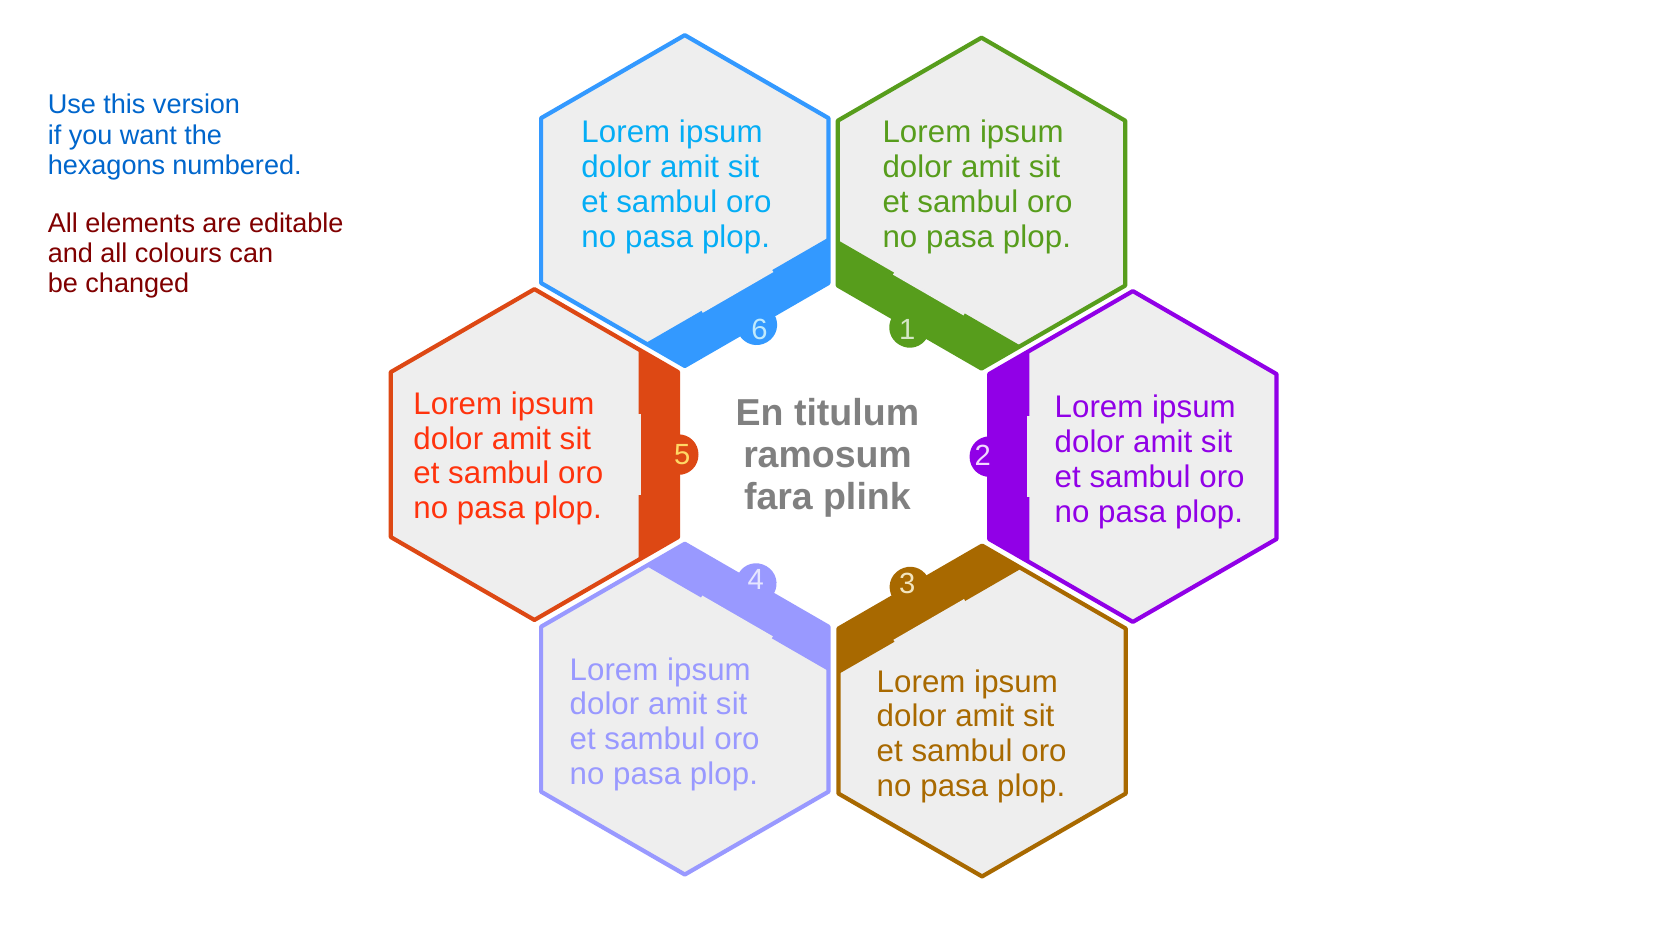

6
1
Use this version
if you want the
hexagons numbered.
Lorem ipsum dolor amit sit et sambul oro
no pasa plop.
Lorem ipsum dolor amit sit et sambul oro
no pasa plop.
All elements are editable
and all colours can
be changed
2
Lorem ipsum dolor amit sit et sambul oro
no pasa plop.
Lorem ipsum dolor amit sit et sambul oro
no pasa plop.
En titulum ramosum fara plink
5
4
3
Lorem ipsum dolor amit sit et sambul oro
no pasa plop.
Lorem ipsum dolor amit sit et sambul oro
no pasa plop.